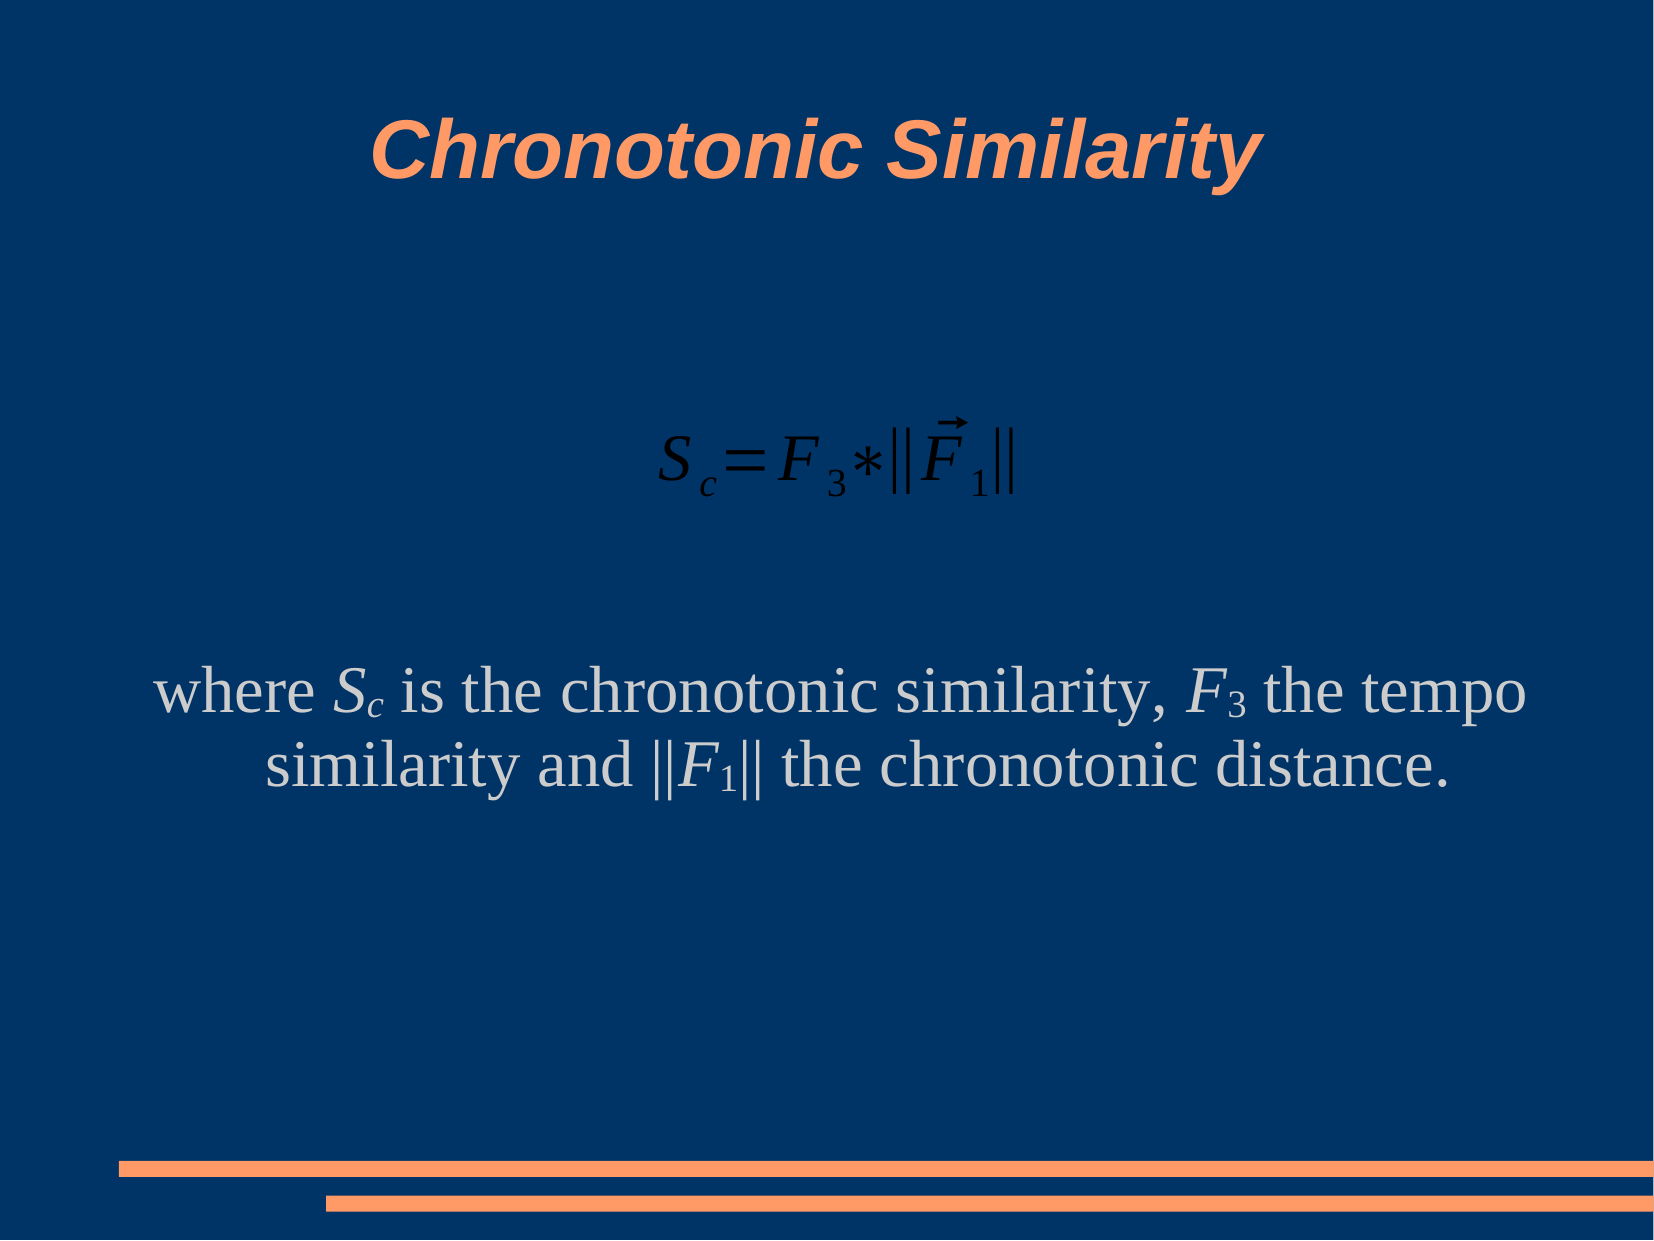

# Chronotonic Similarity
where Sc is the chronotonic similarity, F3 the tempo similarity and ||F1|| the chronotonic distance.